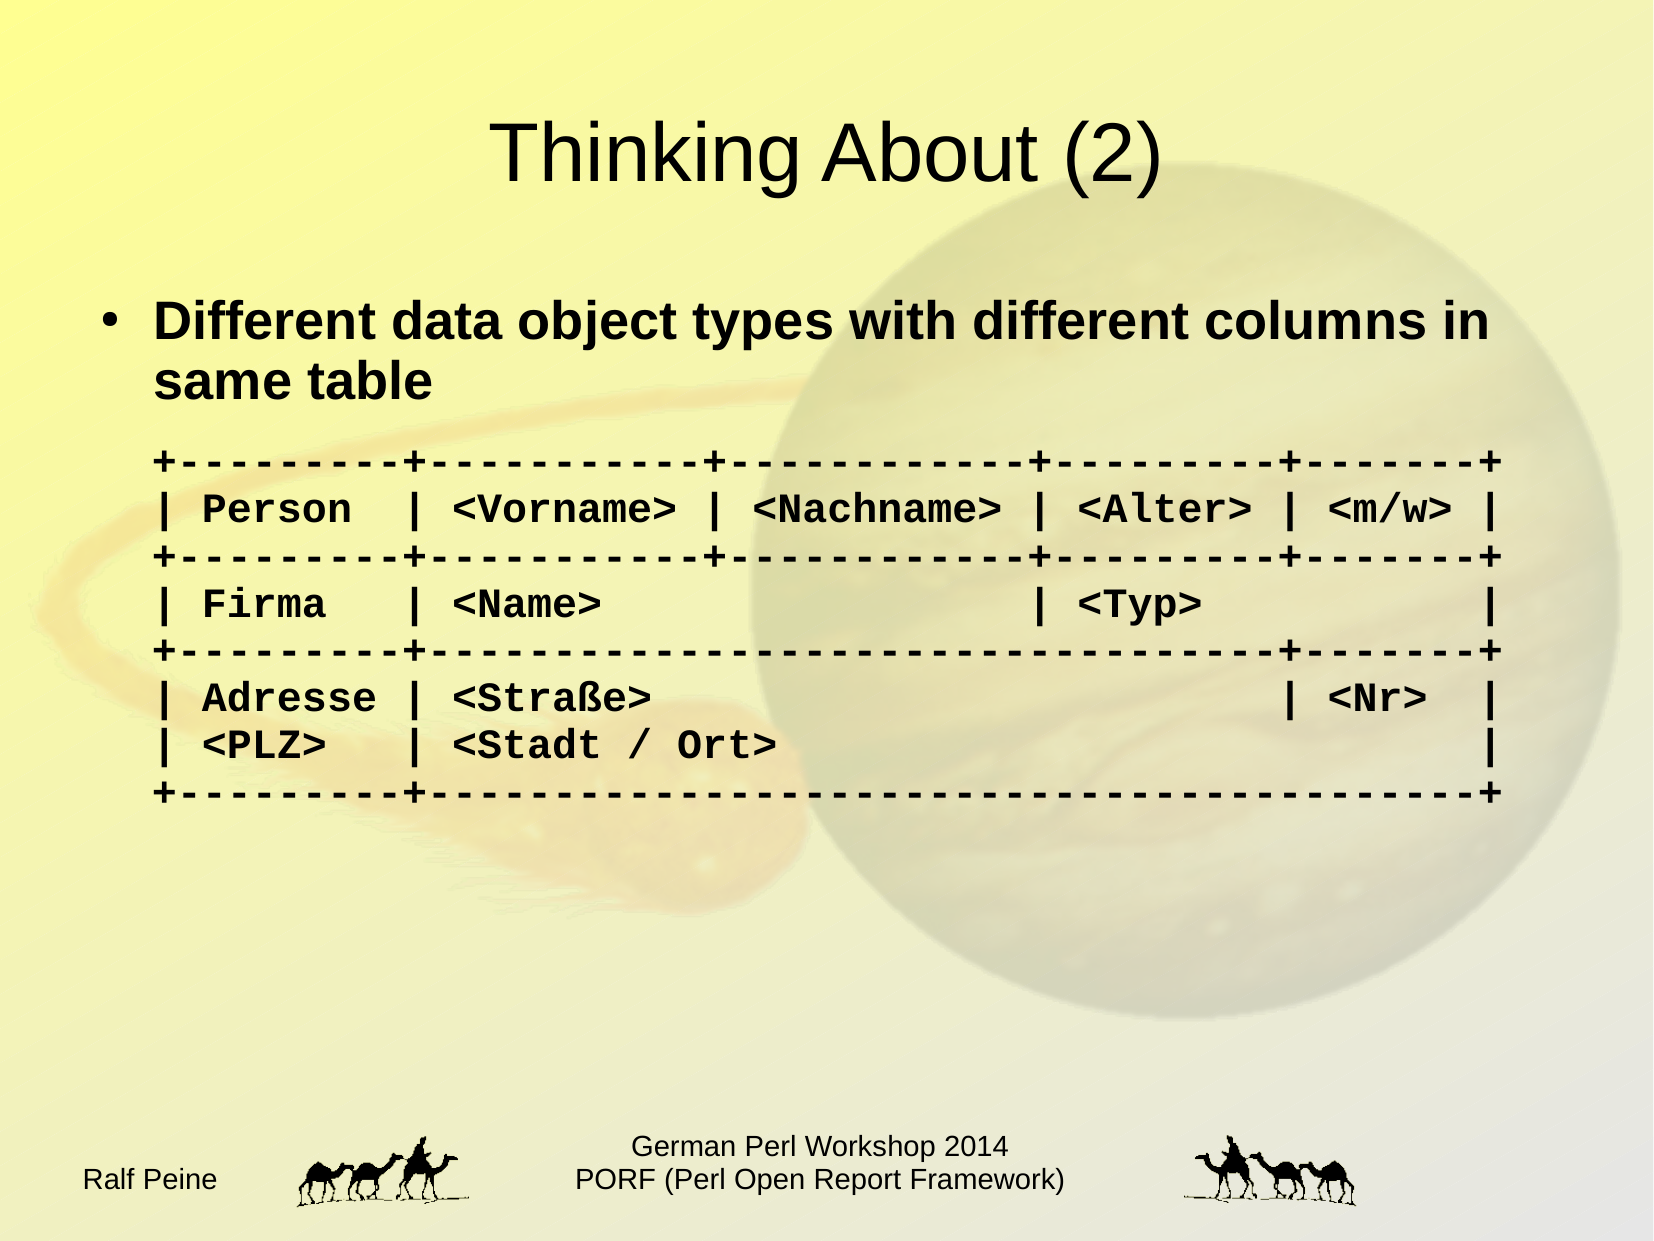

# Thinking About (2)
Different data object types with different columns in same table
+---------+-----------+------------+---------+-------+
| Person | <Vorname> | <Nachname> | <Alter> | <m/w> |
+---------+-----------+------------+---------+-------+
| Firma | <Name> | <Typ> |
+---------+----------------------------------+-------+
| Adresse | <Straße> | <Nr> |
| <PLZ> | <Stadt / Ort> |
+---------+------------------------------------------+